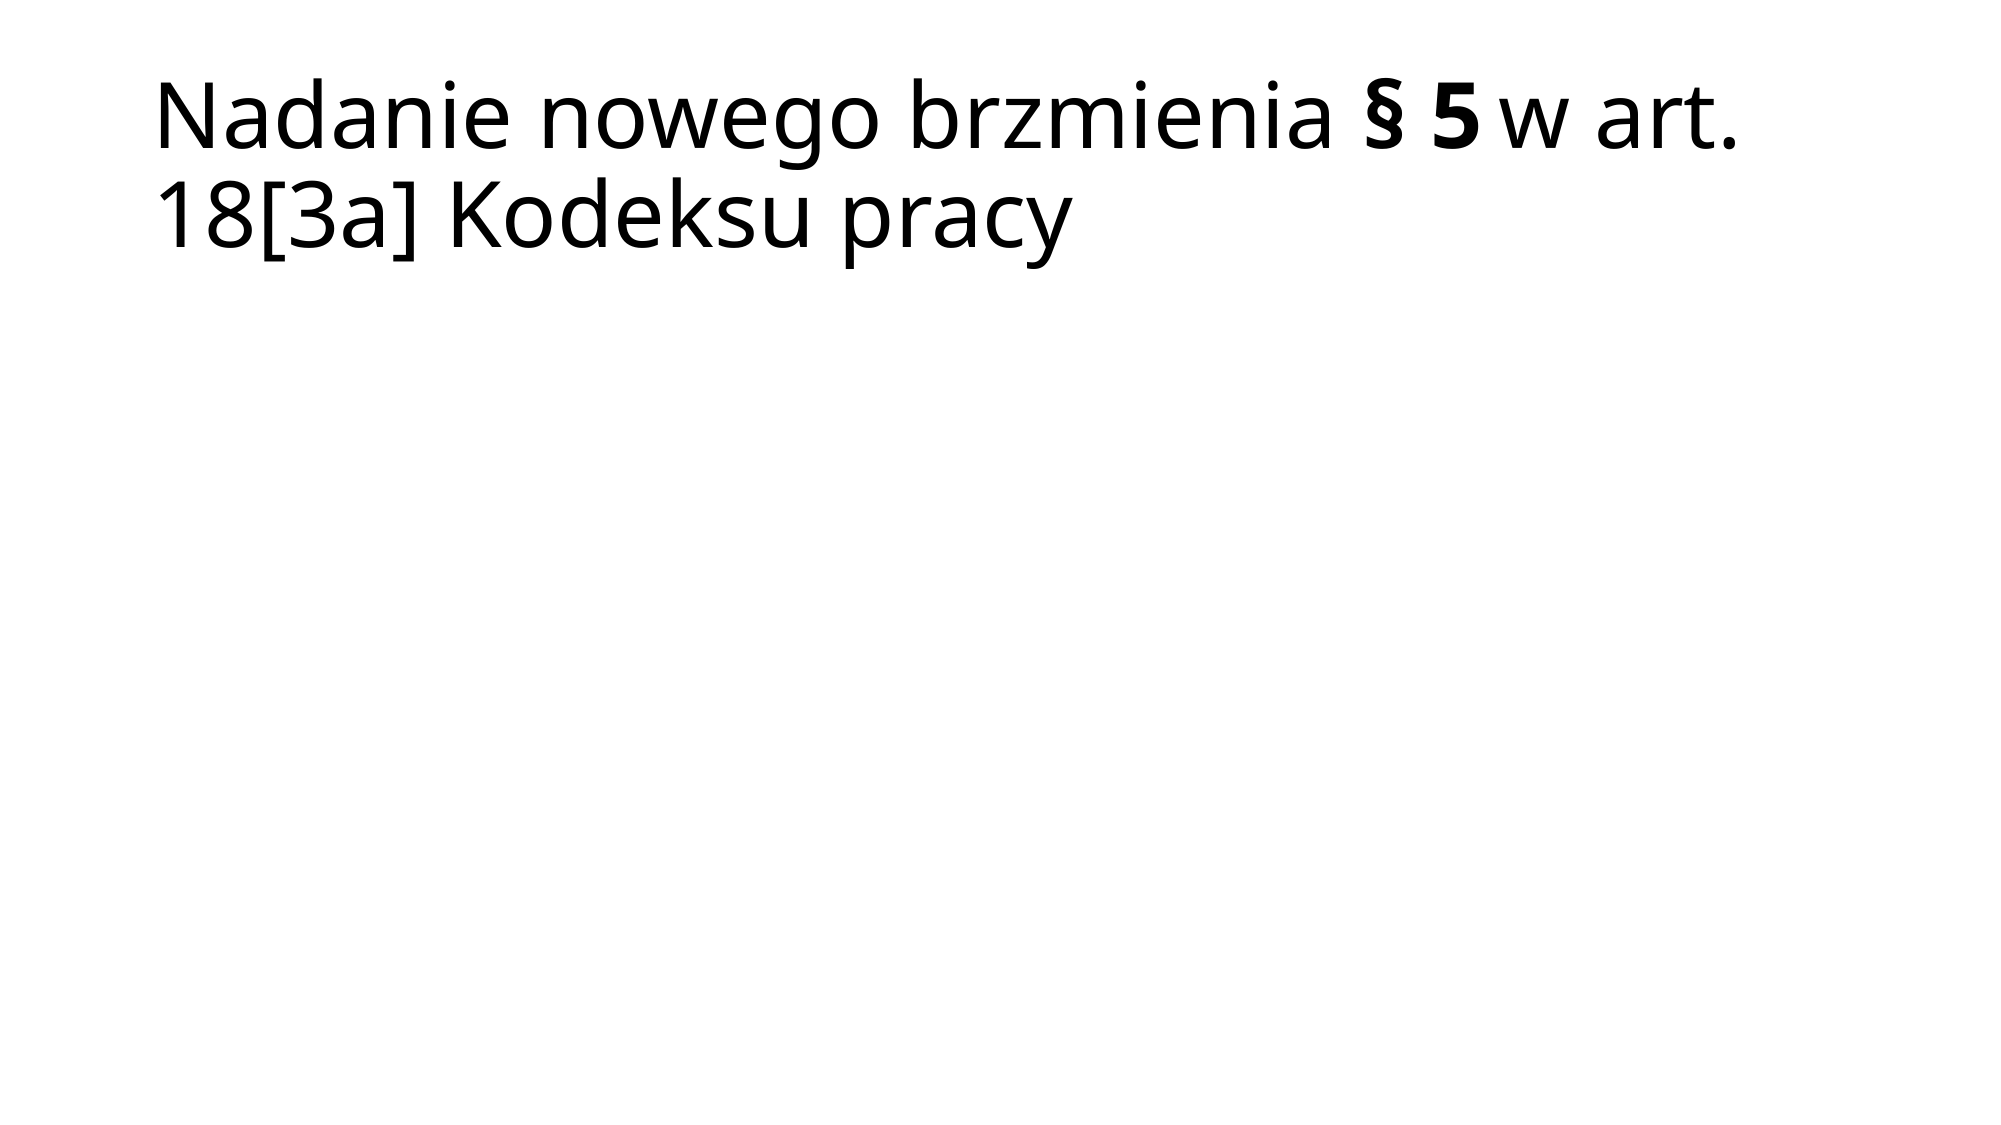

# Nadanie nowego brzmienia § 5 w art. 18[3a] Kodeksu pracy